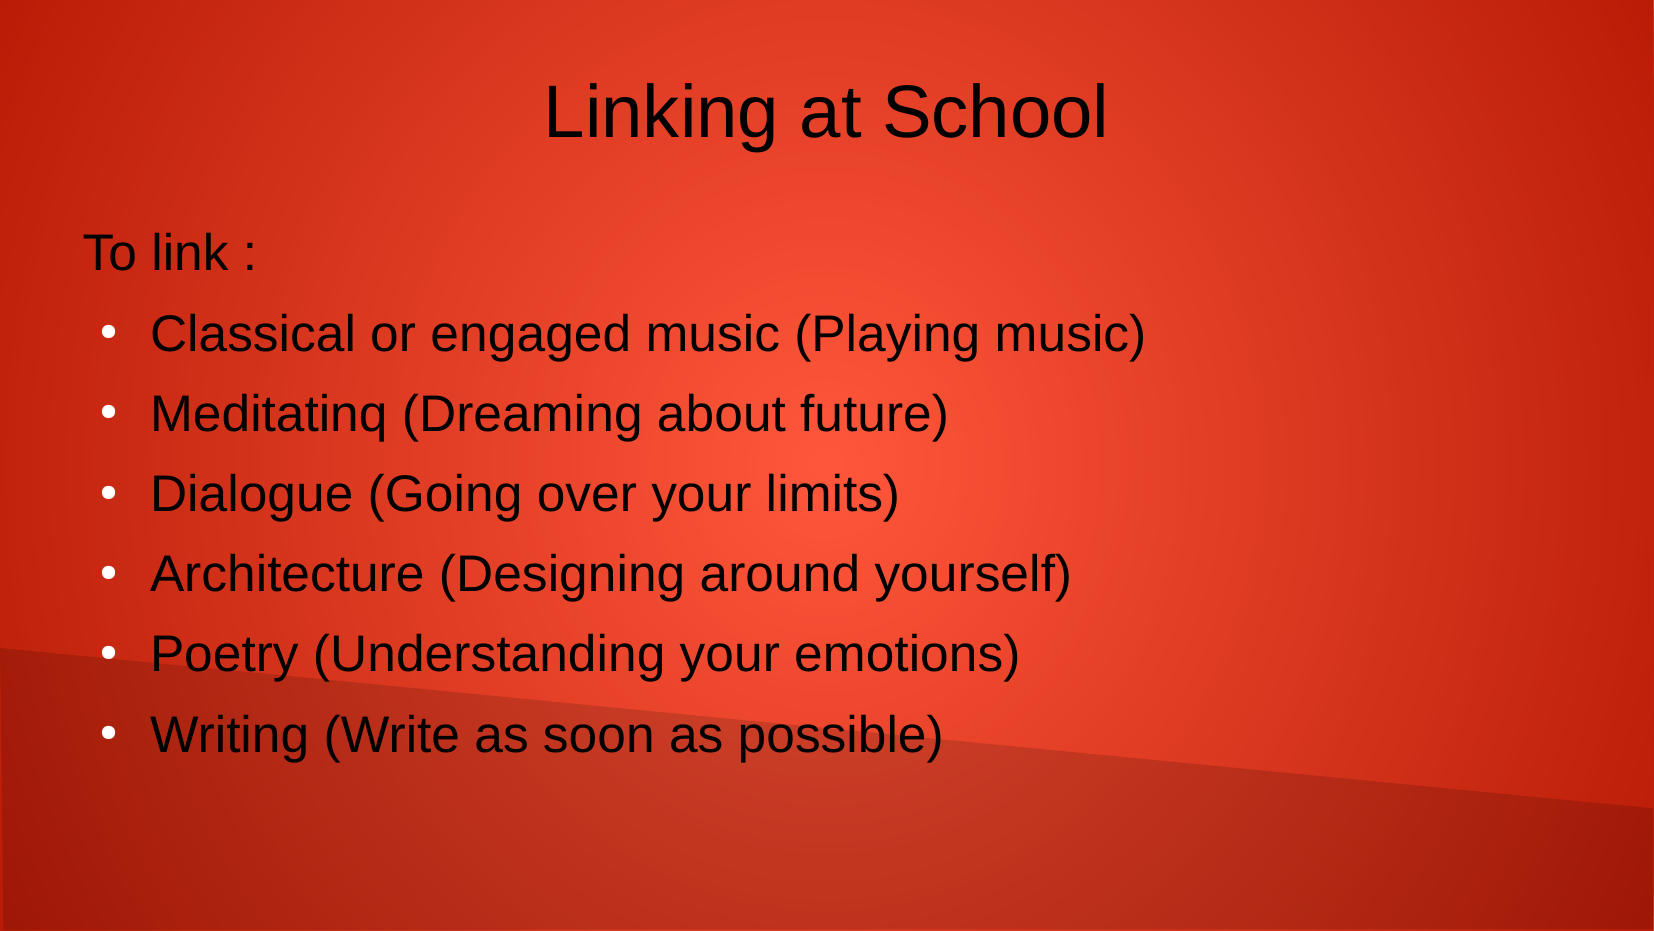

# Linking at School
To link :
Classical or engaged music (Playing music)
Meditatinq (Dreaming about future)
Dialogue (Going over your limits)
Architecture (Designing around yourself)
Poetry (Understanding your emotions)
Writing (Write as soon as possible)